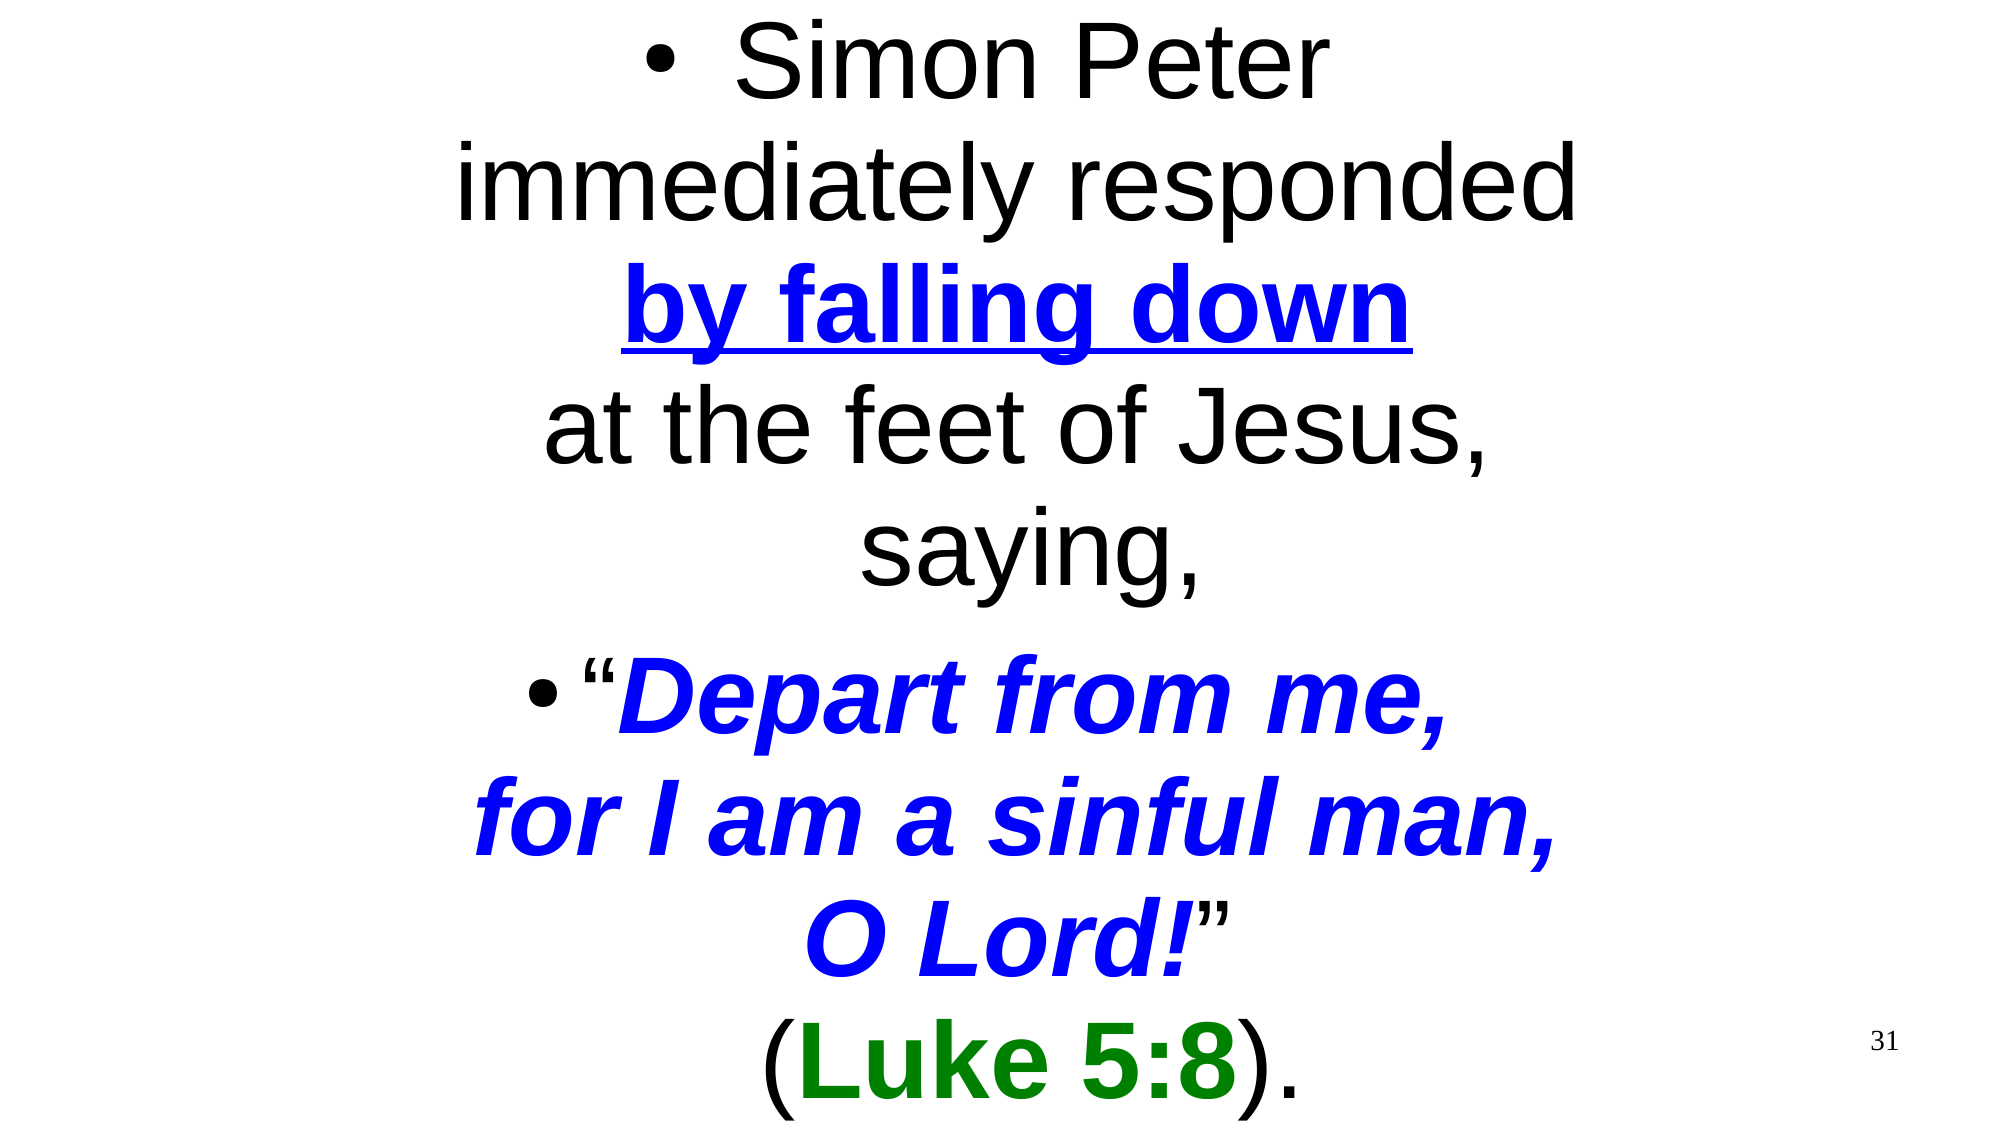

# Simon Peter immediately responded by falling down at the feet of Jesus, saying,
“Depart from me,
for I am a sinful man,
O Lord!”
(Luke 5:8).
31